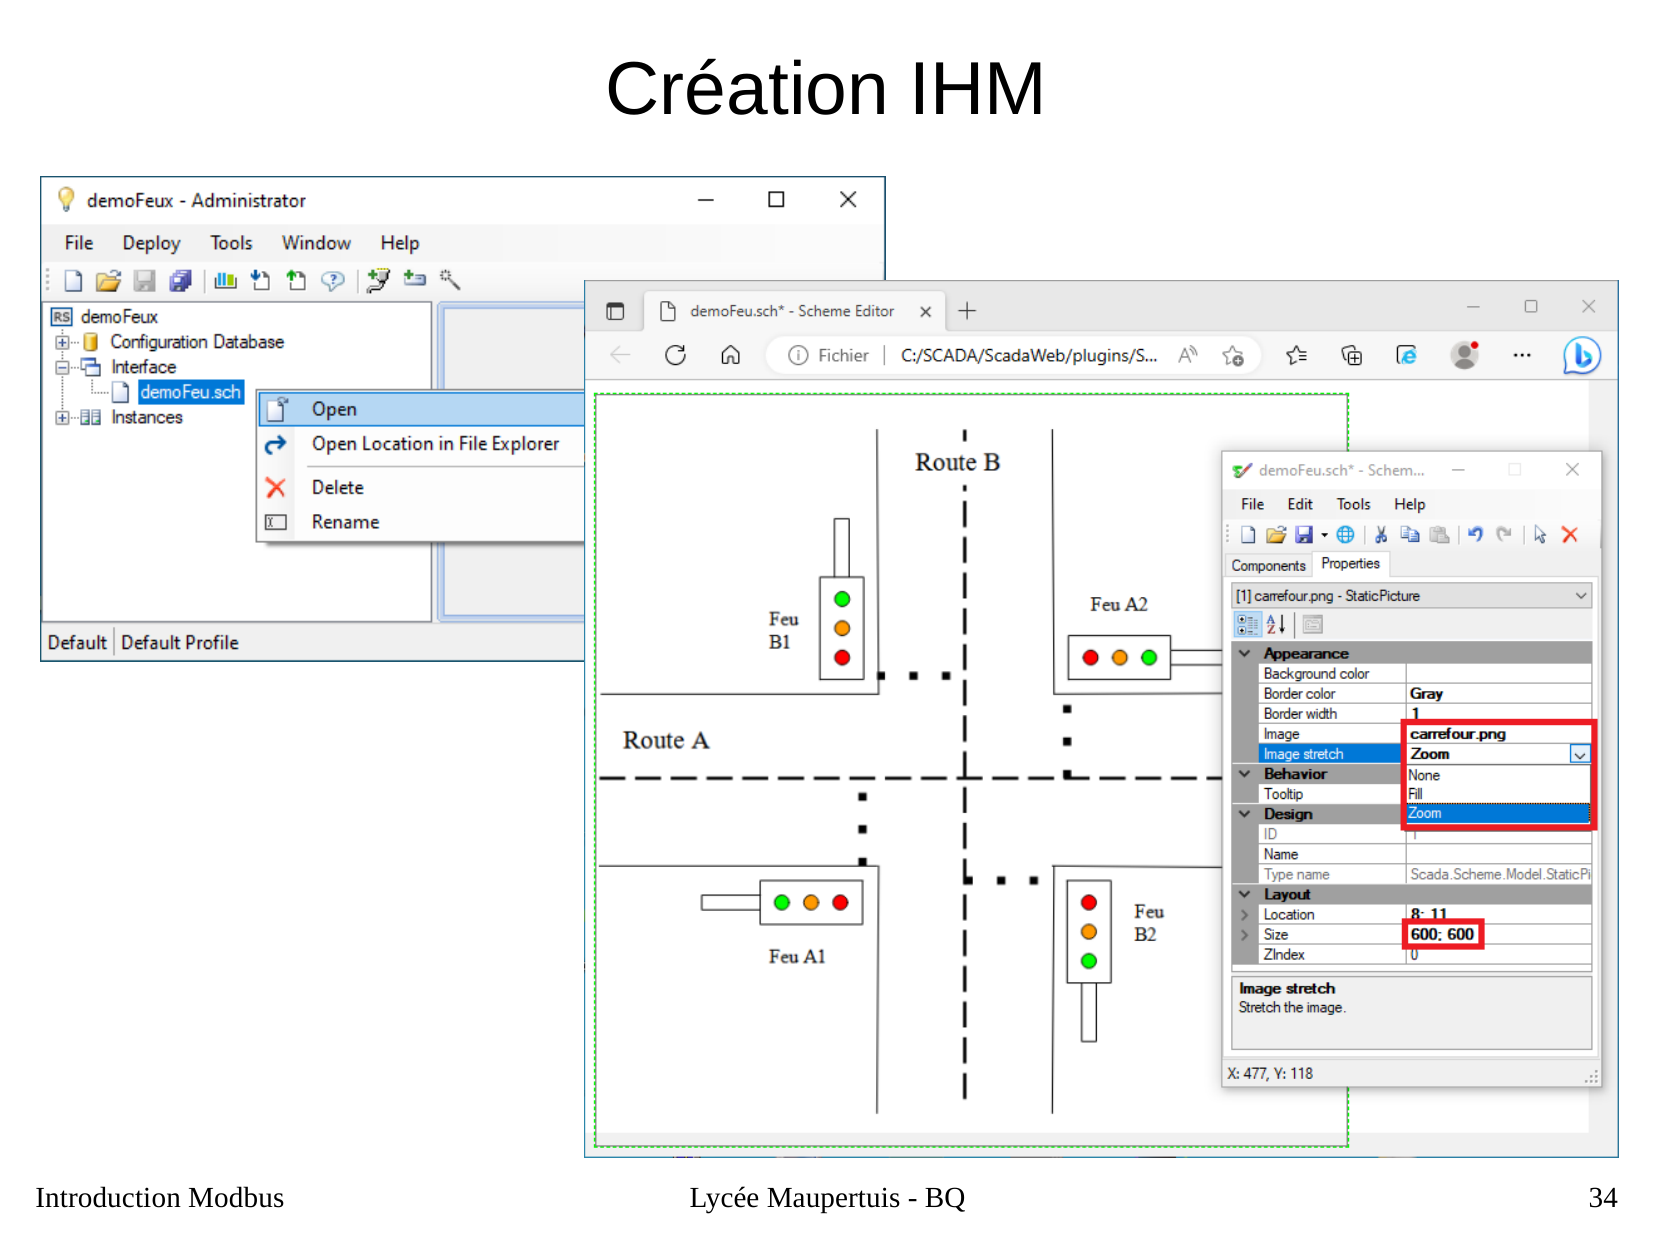

# Création IHM
Introduction Modbus
Lycée Maupertuis - BQ
34